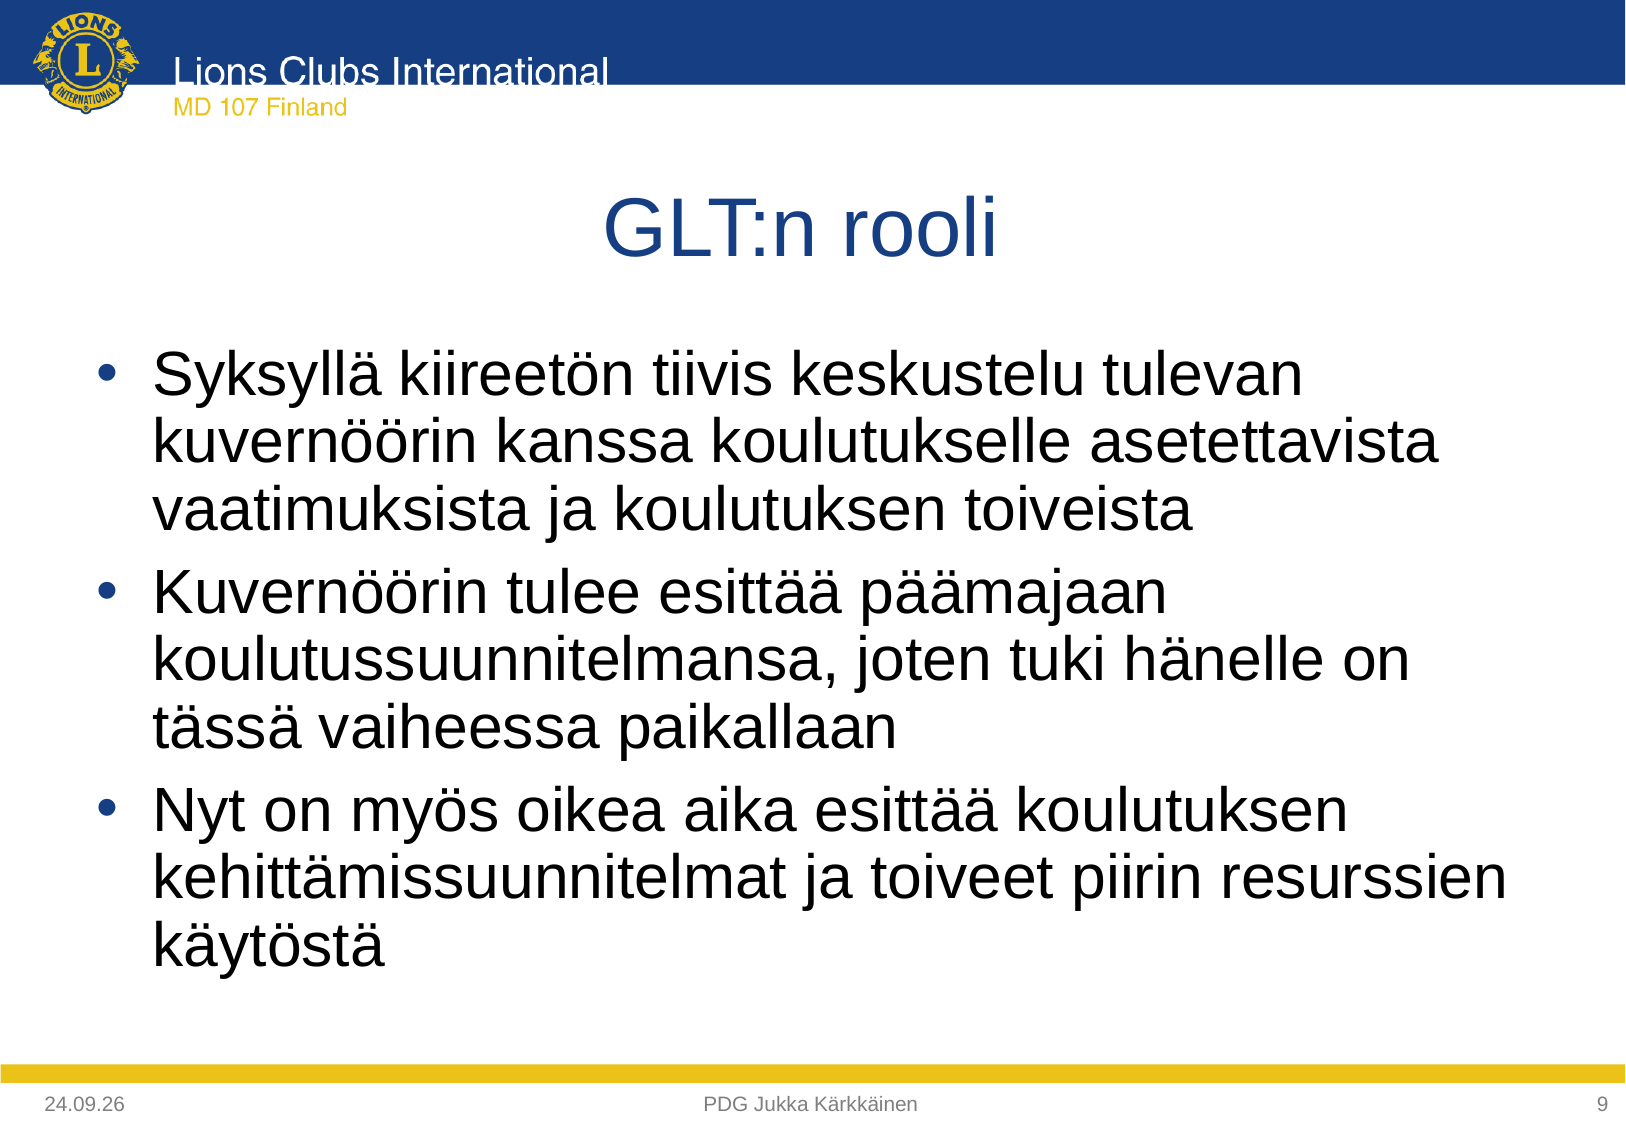

# GLT:n rooli
Syksyllä kiireetön tiivis keskustelu tulevan kuvernöörin kanssa koulutukselle asetettavista vaatimuksista ja koulutuksen toiveista
Kuvernöörin tulee esittää päämajaan koulutussuunnitelmansa, joten tuki hänelle on tässä vaiheessa paikallaan
Nyt on myös oikea aika esittää koulutuksen kehittämissuunnitelmat ja toiveet piirin resurssien käytöstä
PDG Jukka Kärkkäinen